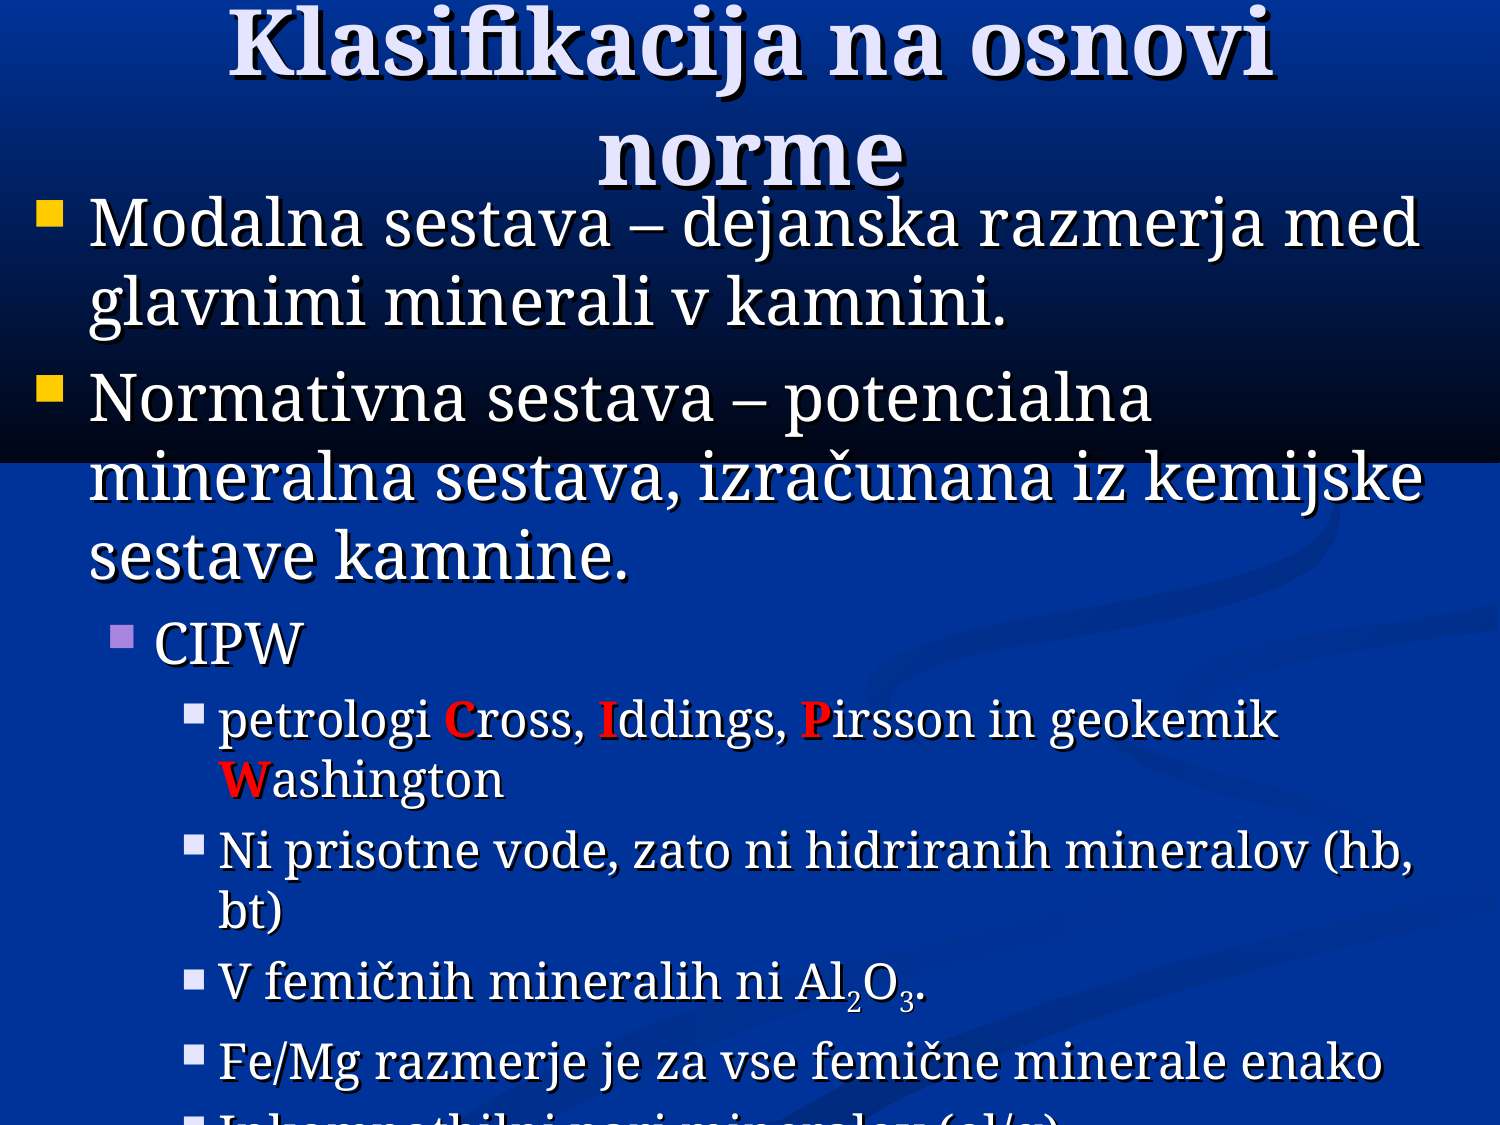

# Klasifikacija na osnovi norme
Modalna sestava – dejanska razmerja med glavnimi minerali v kamnini.
Normativna sestava – potencialna mineralna sestava, izračunana iz kemijske sestave kamnine.
CIPW
petrologi Cross, Iddings, Pirsson in geokemik Washington
Ni prisotne vode, zato ni hidriranih mineralov (hb, bt)
V femičnih mineralih ni Al2O3.
Fe/Mg razmerje je za vse femične minerale enako
Inkompatbilni pari mineralov (ol/q)